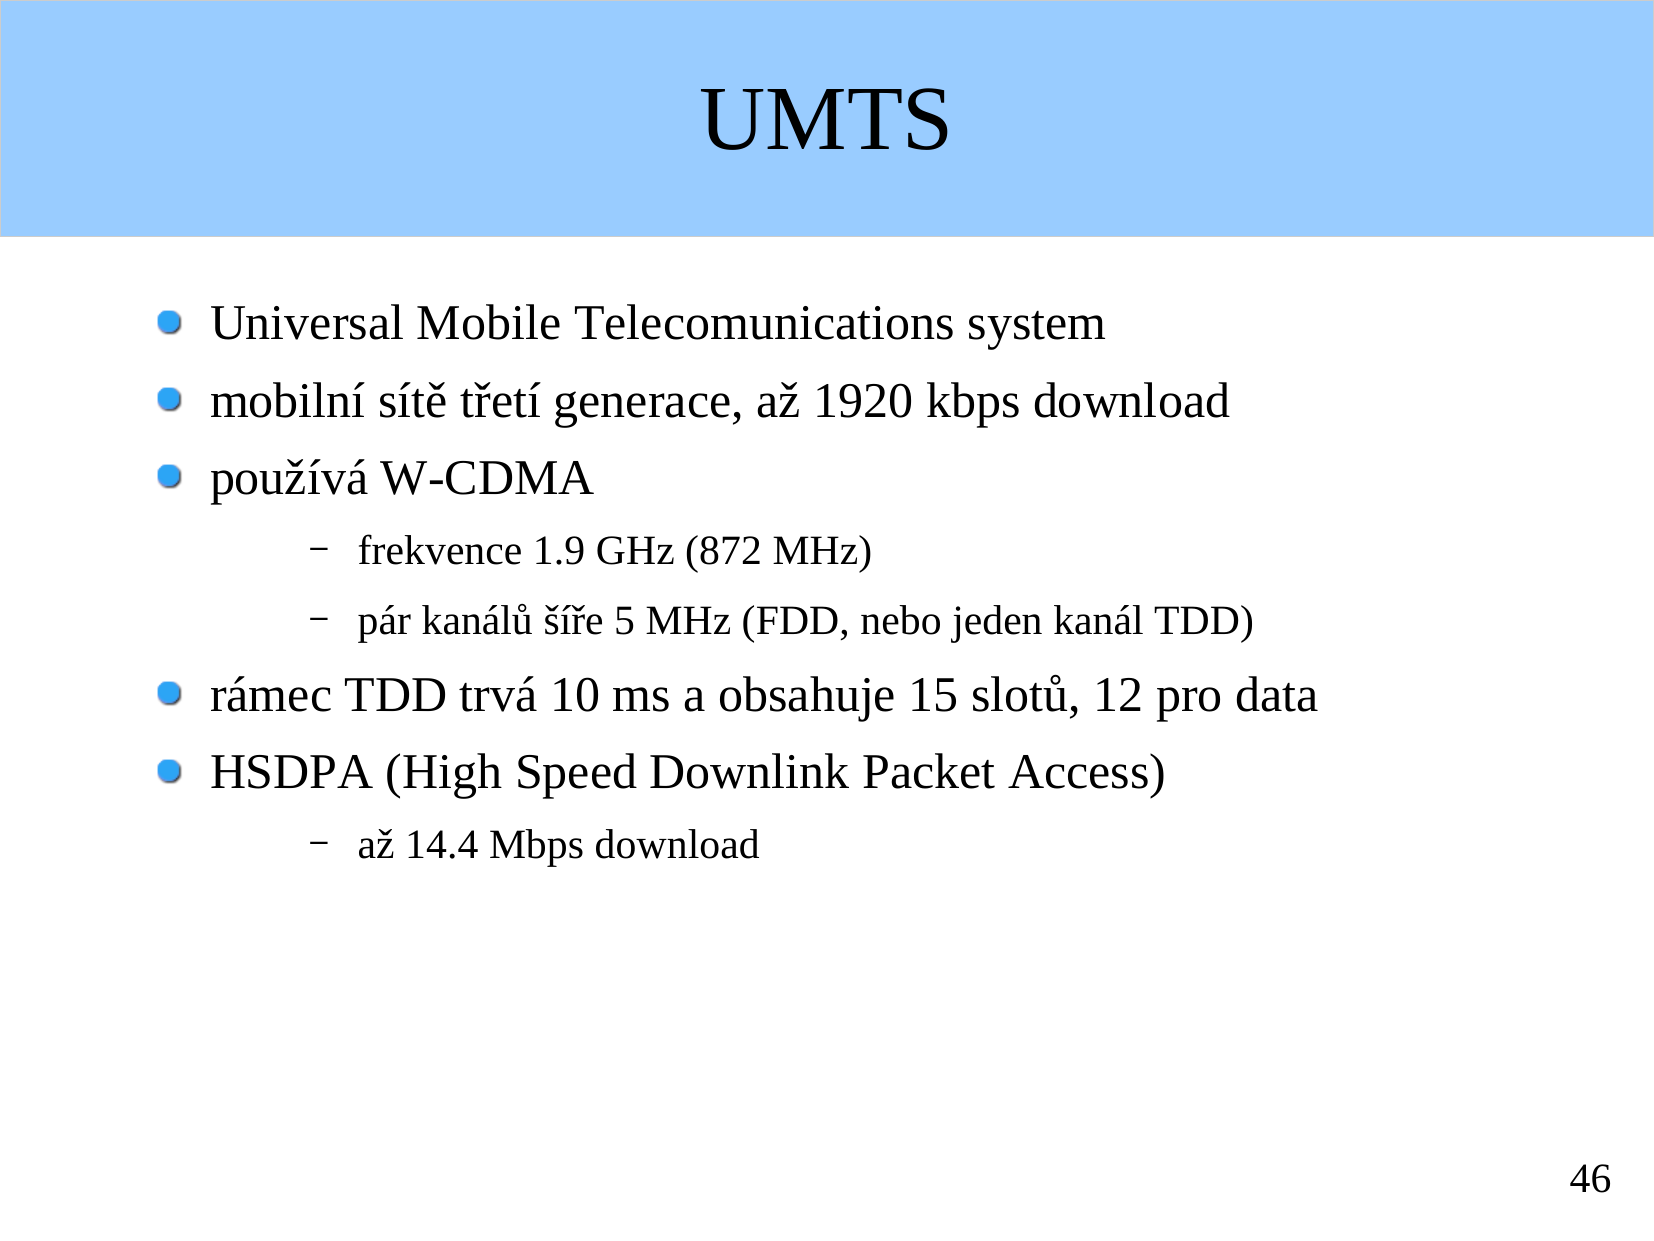

# UMTS
Universal Mobile Telecomunications system
mobilní sítě třetí generace, až 1920 kbps download
používá W-CDMA
frekvence 1.9 GHz (872 MHz)
pár kanálů šíře 5 MHz (FDD, nebo jeden kanál TDD)
rámec TDD trvá 10 ms a obsahuje 15 slotů, 12 pro data
HSDPA (High Speed Downlink Packet Access)
až 14.4 Mbps download